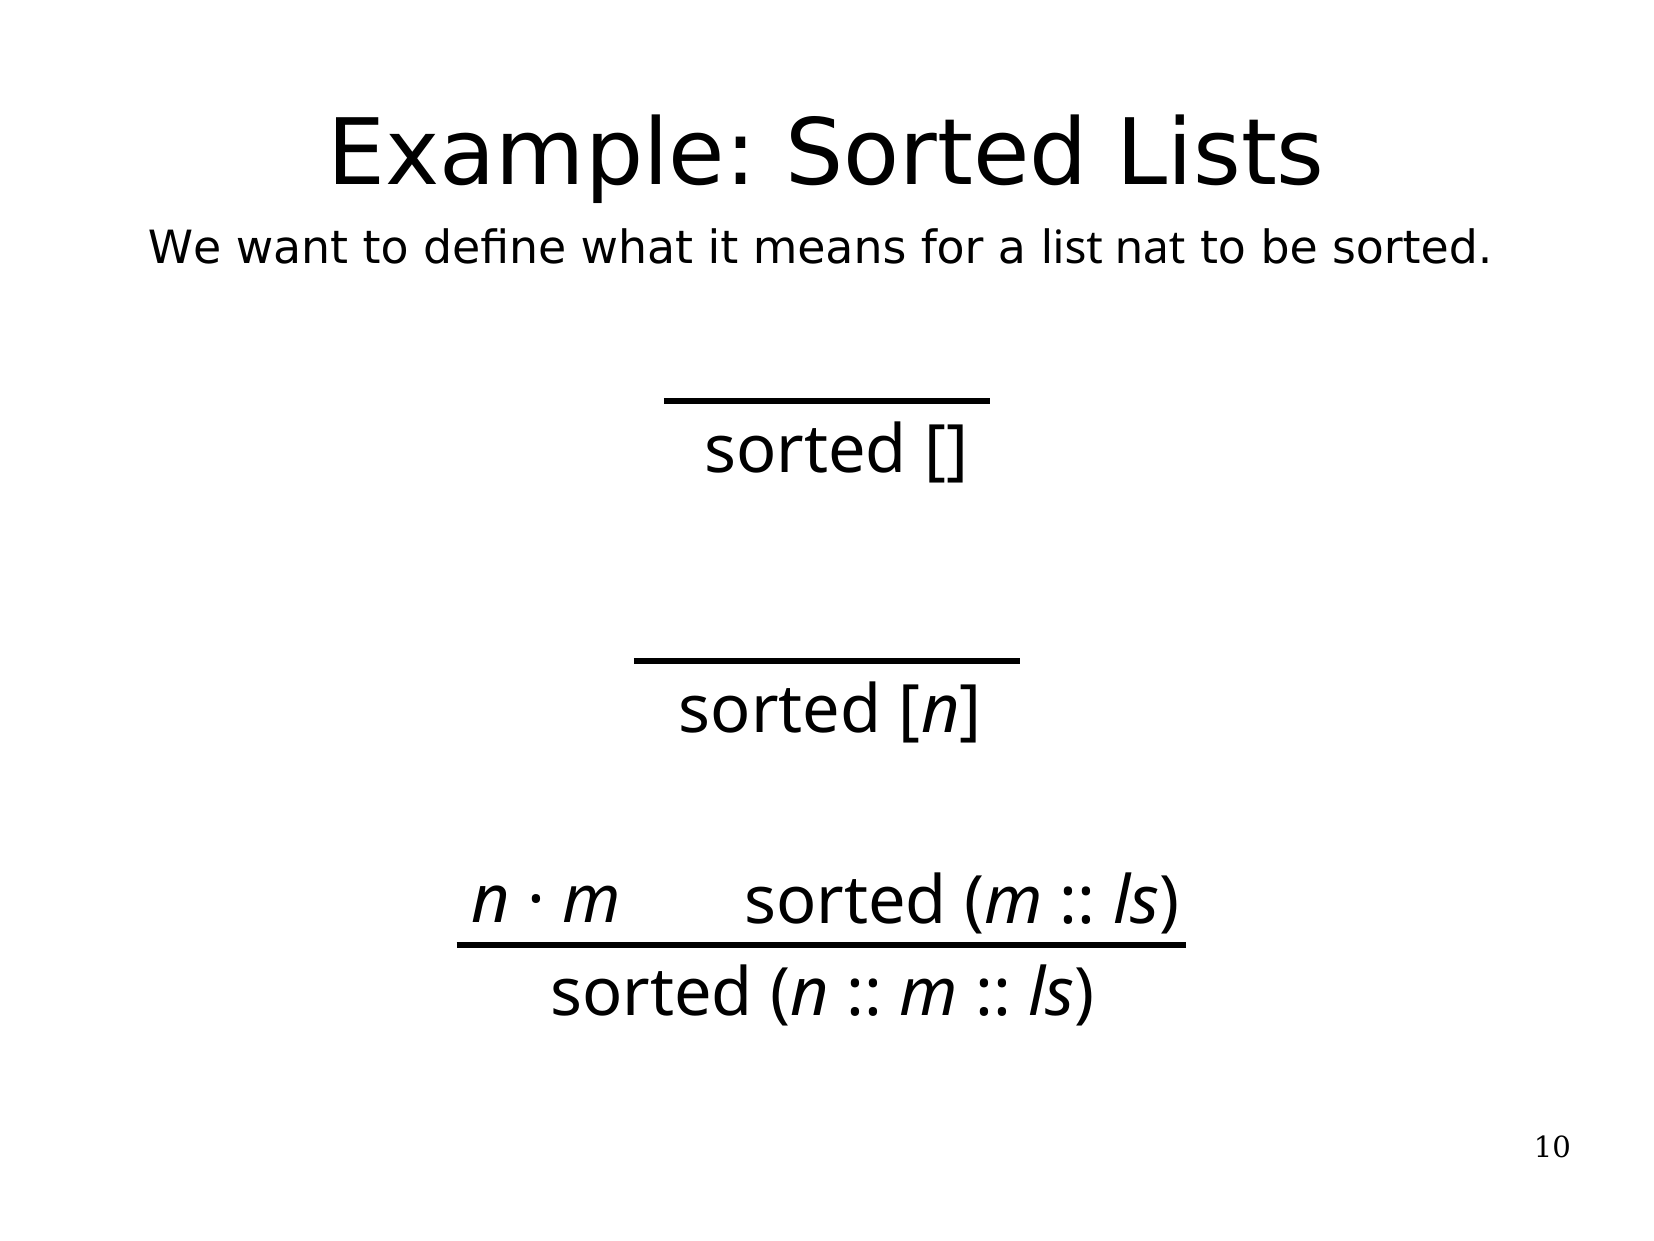

# Example: Sorted Lists
We want to define what it means for a list nat to be sorted.
sorted []
sorted [n]
n · m
sorted (m :: ls)
sorted (n :: m :: ls)
10